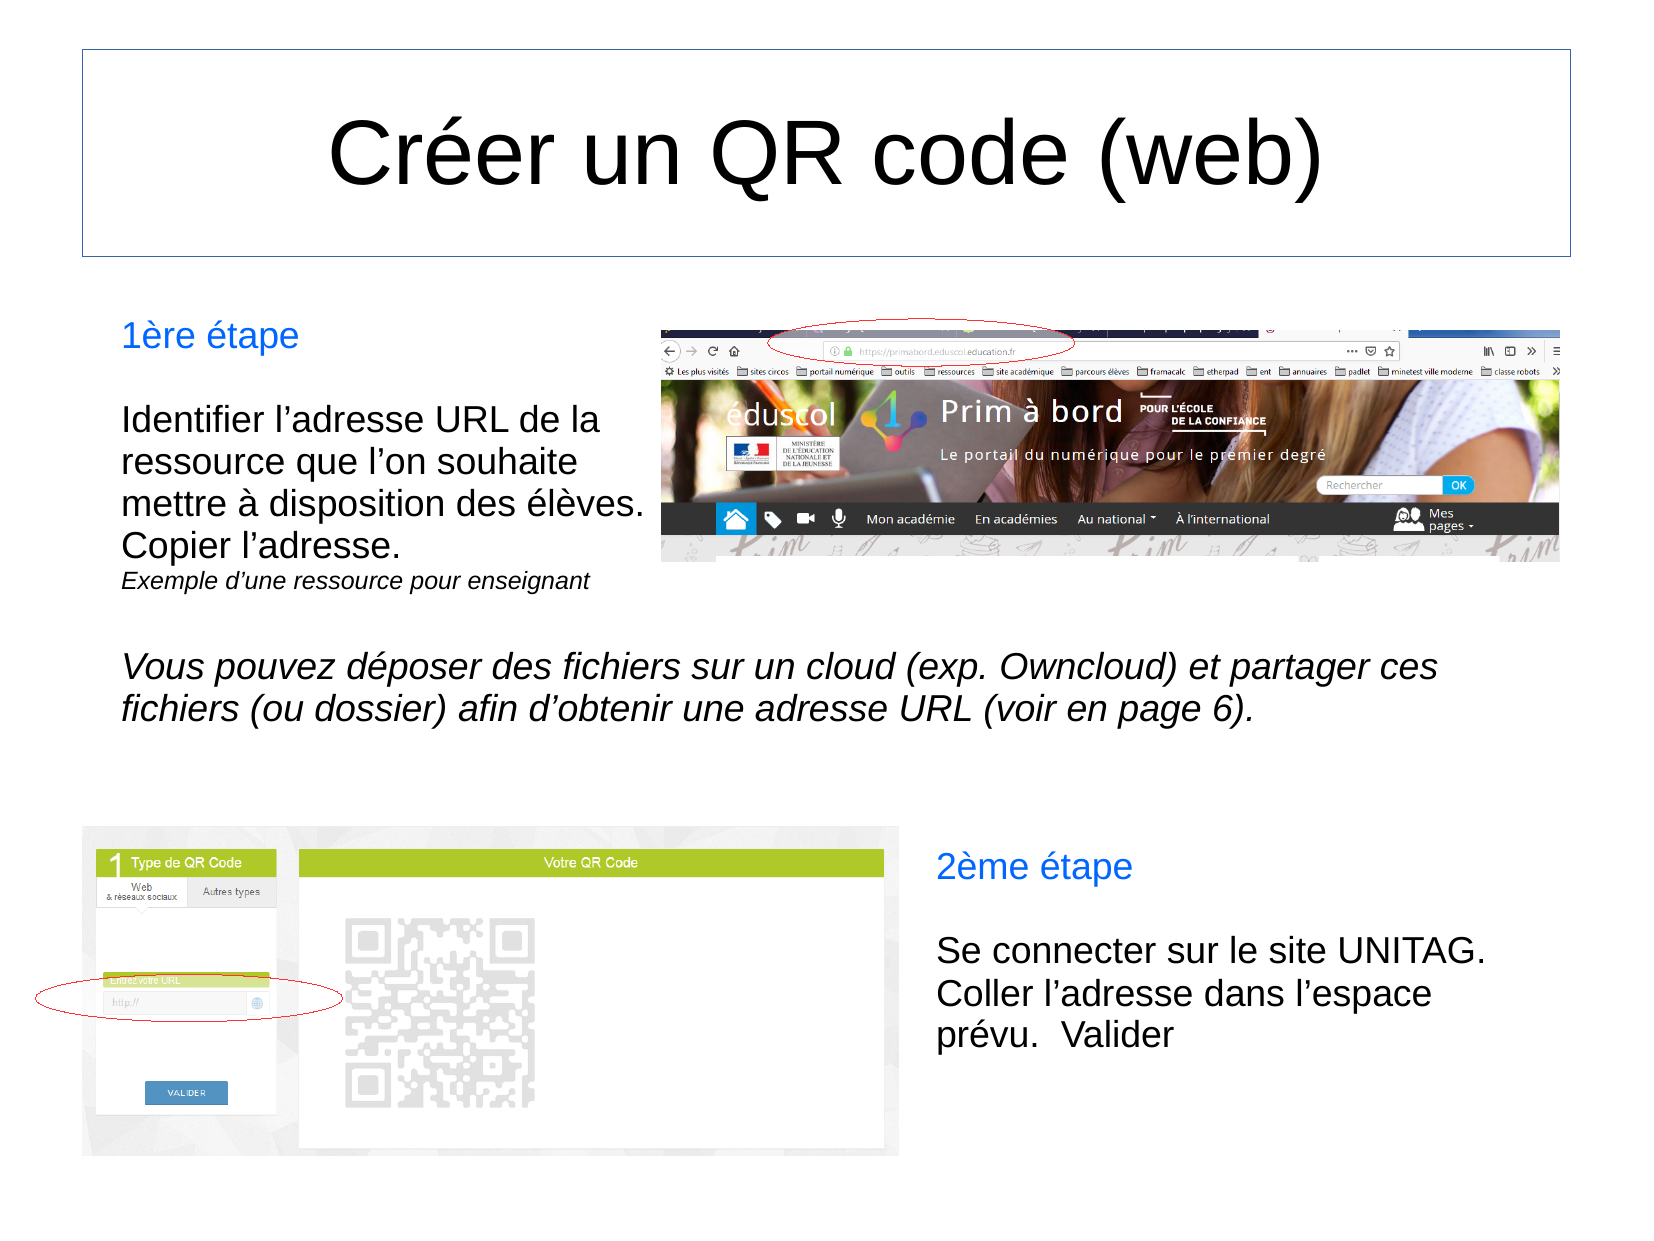

# Créer un QR code (web)
1ère étape
Identifier l’adresse URL de la ressource que l’on souhaite mettre à disposition des élèves.
Copier l’adresse.
Exemple d’une ressource pour enseignant
Vous pouvez déposer des fichiers sur un cloud (exp. Owncloud) et partager ces fichiers (ou dossier) afin d’obtenir une adresse URL (voir en page 6).
2ème étape
Se connecter sur le site UNITAG. Coller l’adresse dans l’espace prévu. Valider